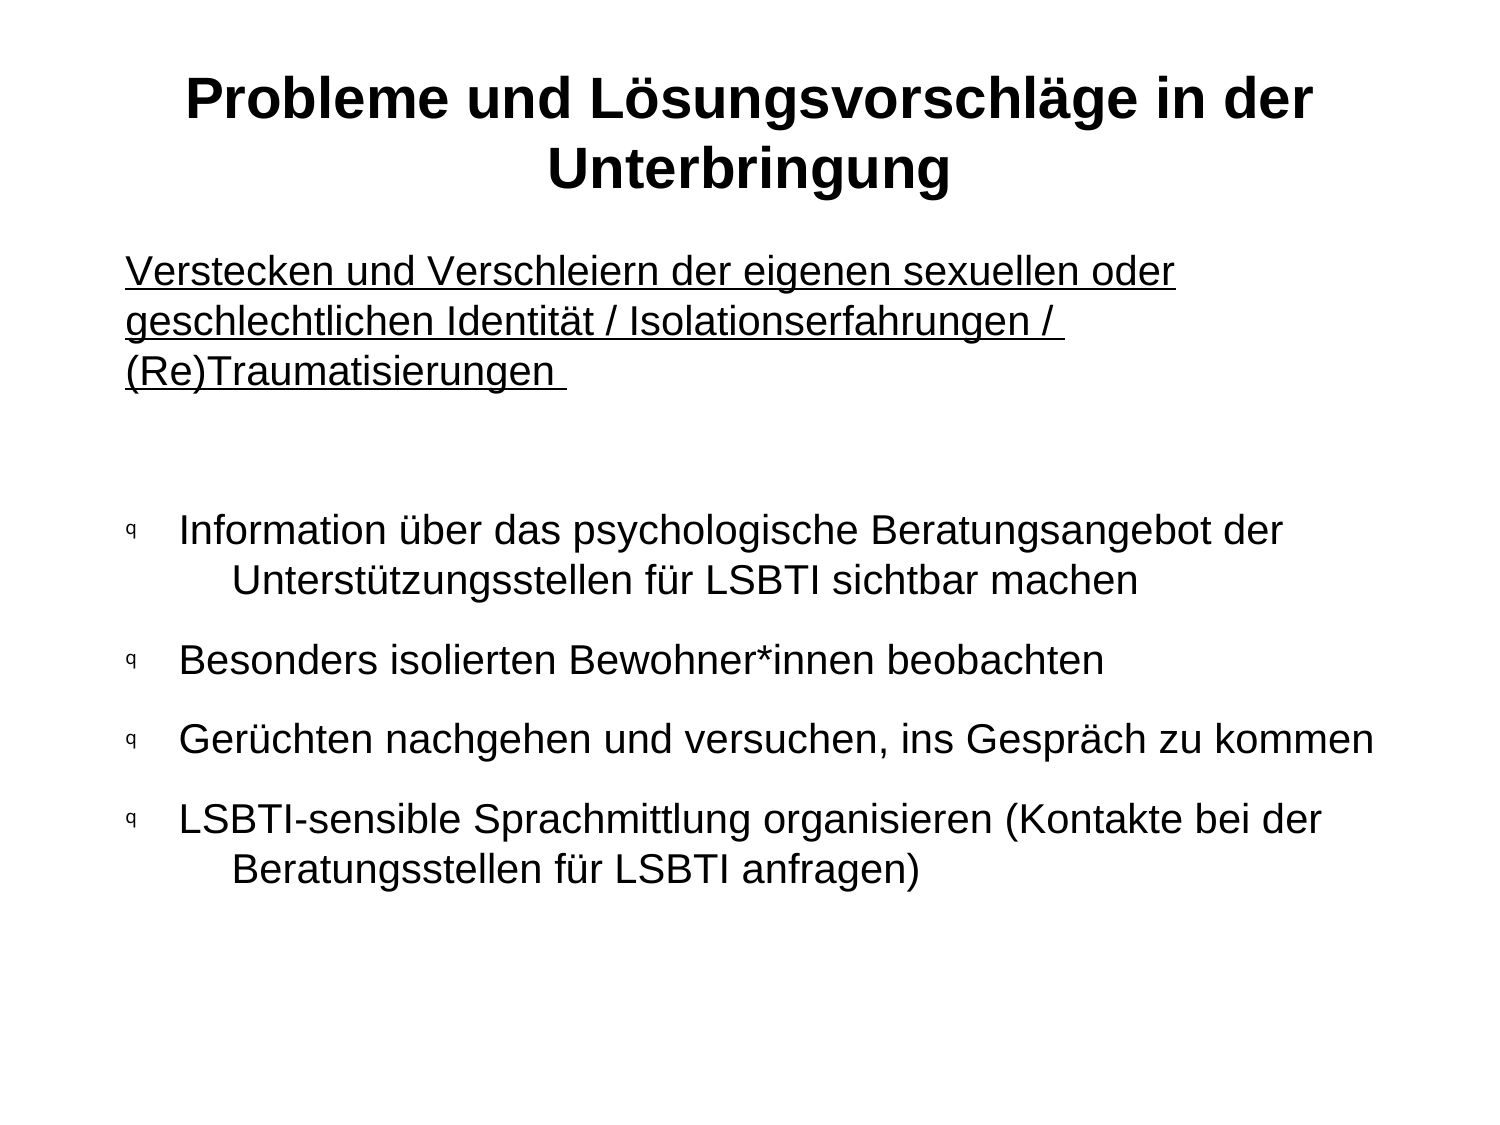

# Probleme und Lösungsvorschläge in der Unterbringung
Verstecken und Verschleiern der eigenen sexuellen oder geschlechtlichen Identität / Isolationserfahrungen / (Re)Traumatisierungen
Information über das psychologische Beratungsangebot der Unterstützungsstellen für LSBTI sichtbar machen
Besonders isolierten Bewohner*innen beobachten
Gerüchten nachgehen und versuchen, ins Gespräch zu kommen
LSBTI-sensible Sprachmittlung organisieren (Kontakte bei der Beratungsstellen für LSBTI anfragen)